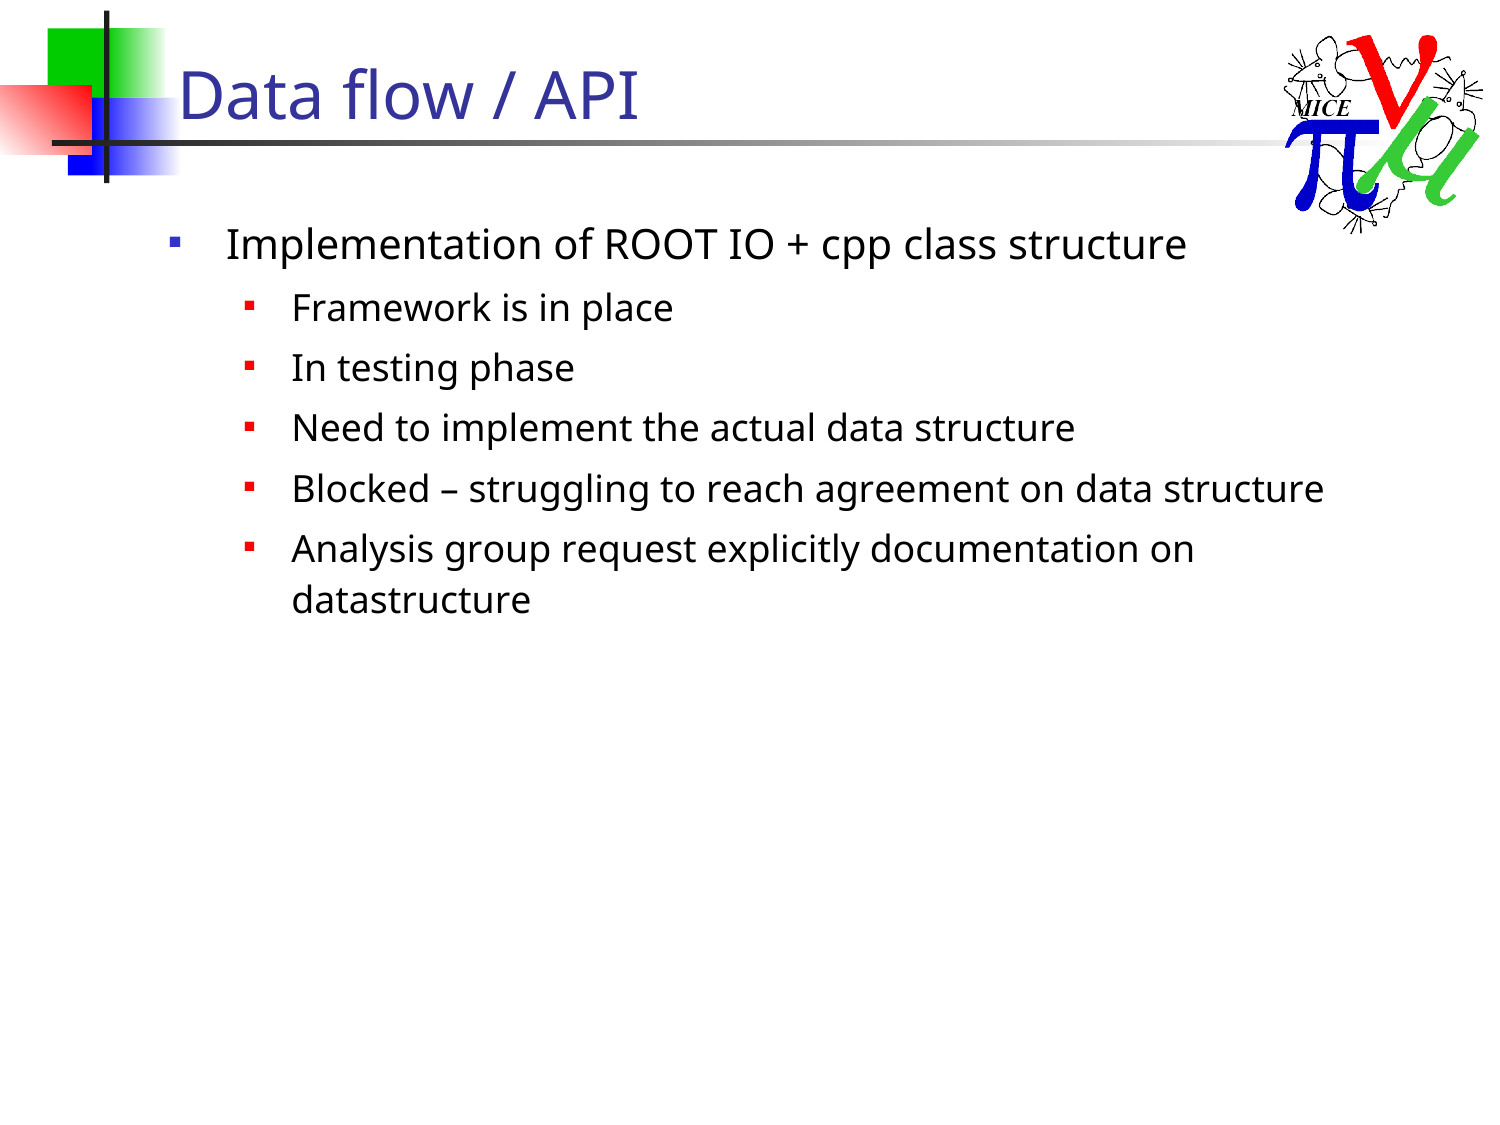

# Data flow / API
Implementation of ROOT IO + cpp class structure
Framework is in place
In testing phase
Need to implement the actual data structure
Blocked – struggling to reach agreement on data structure
Analysis group request explicitly documentation on datastructure